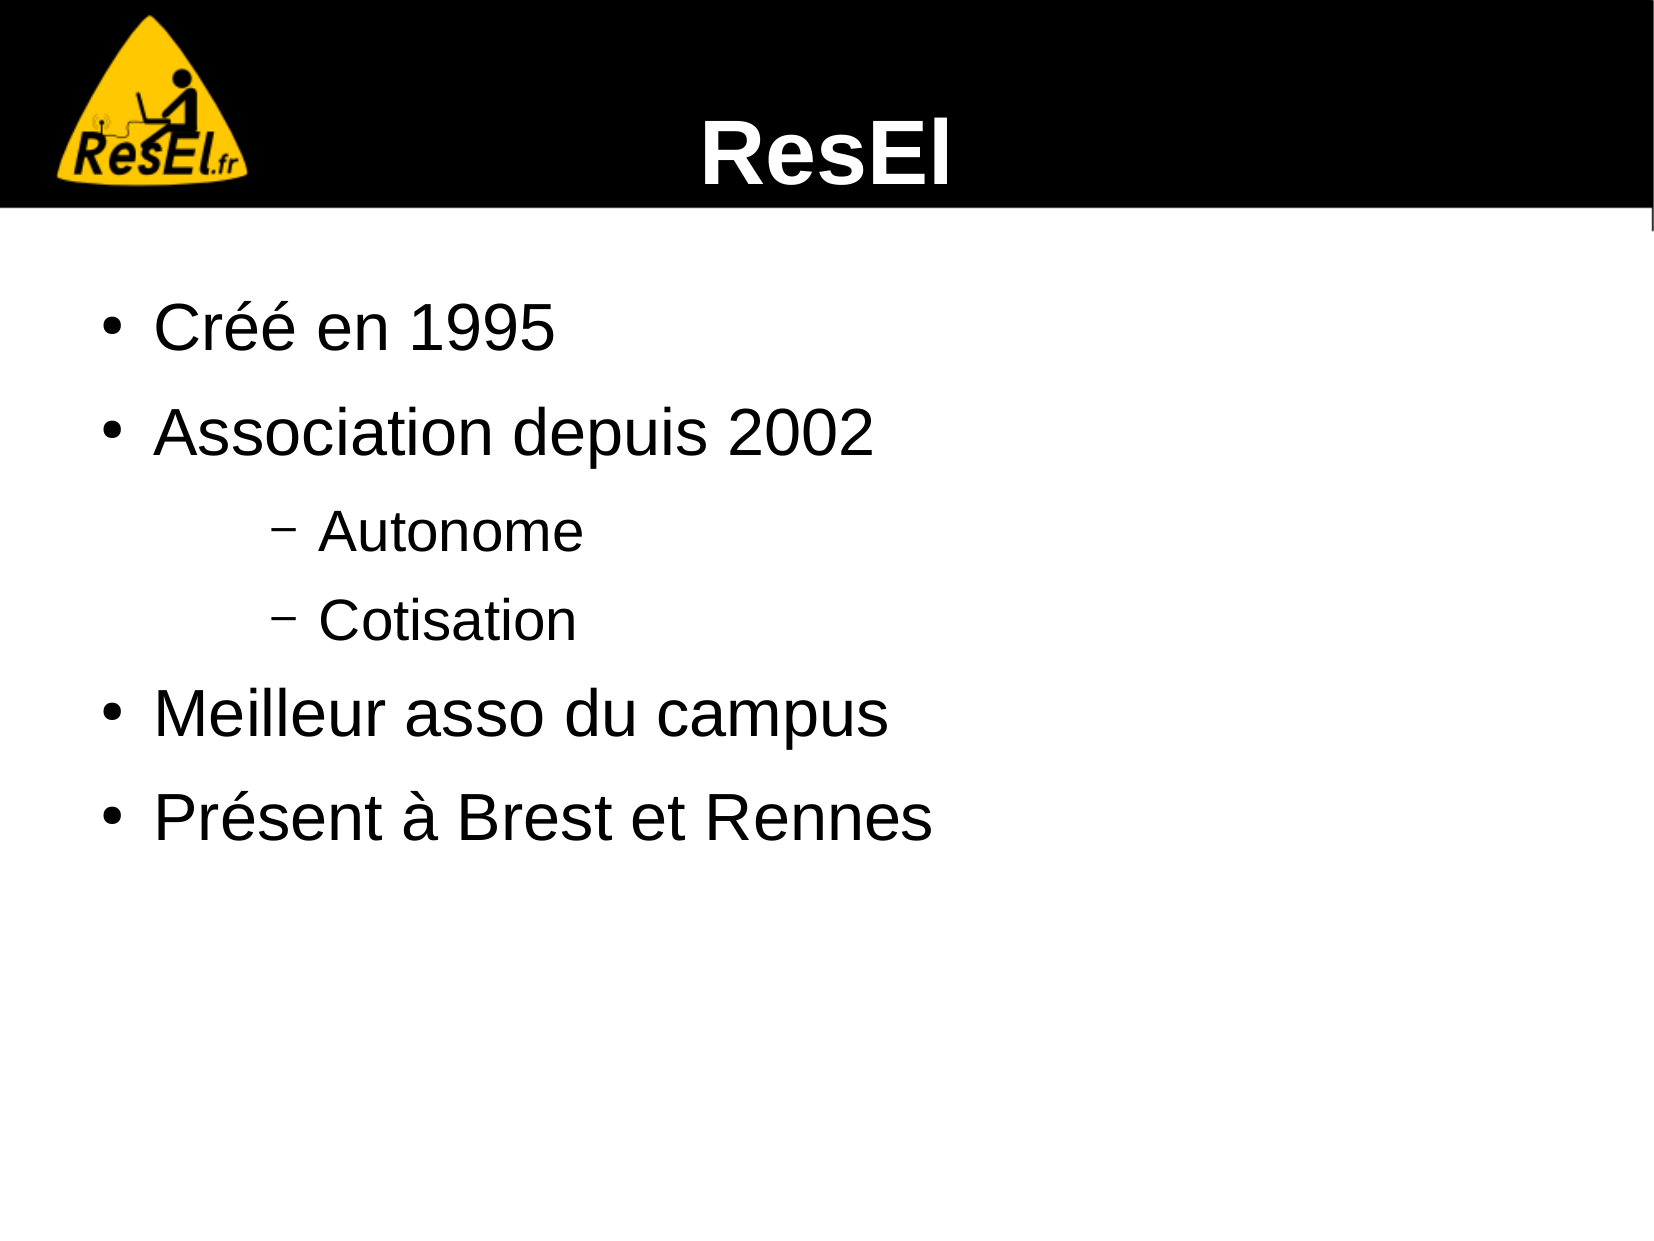

# ResEl
Créé en 1995
Association depuis 2002
Autonome
Cotisation
Meilleur asso du campus
Présent à Brest et Rennes